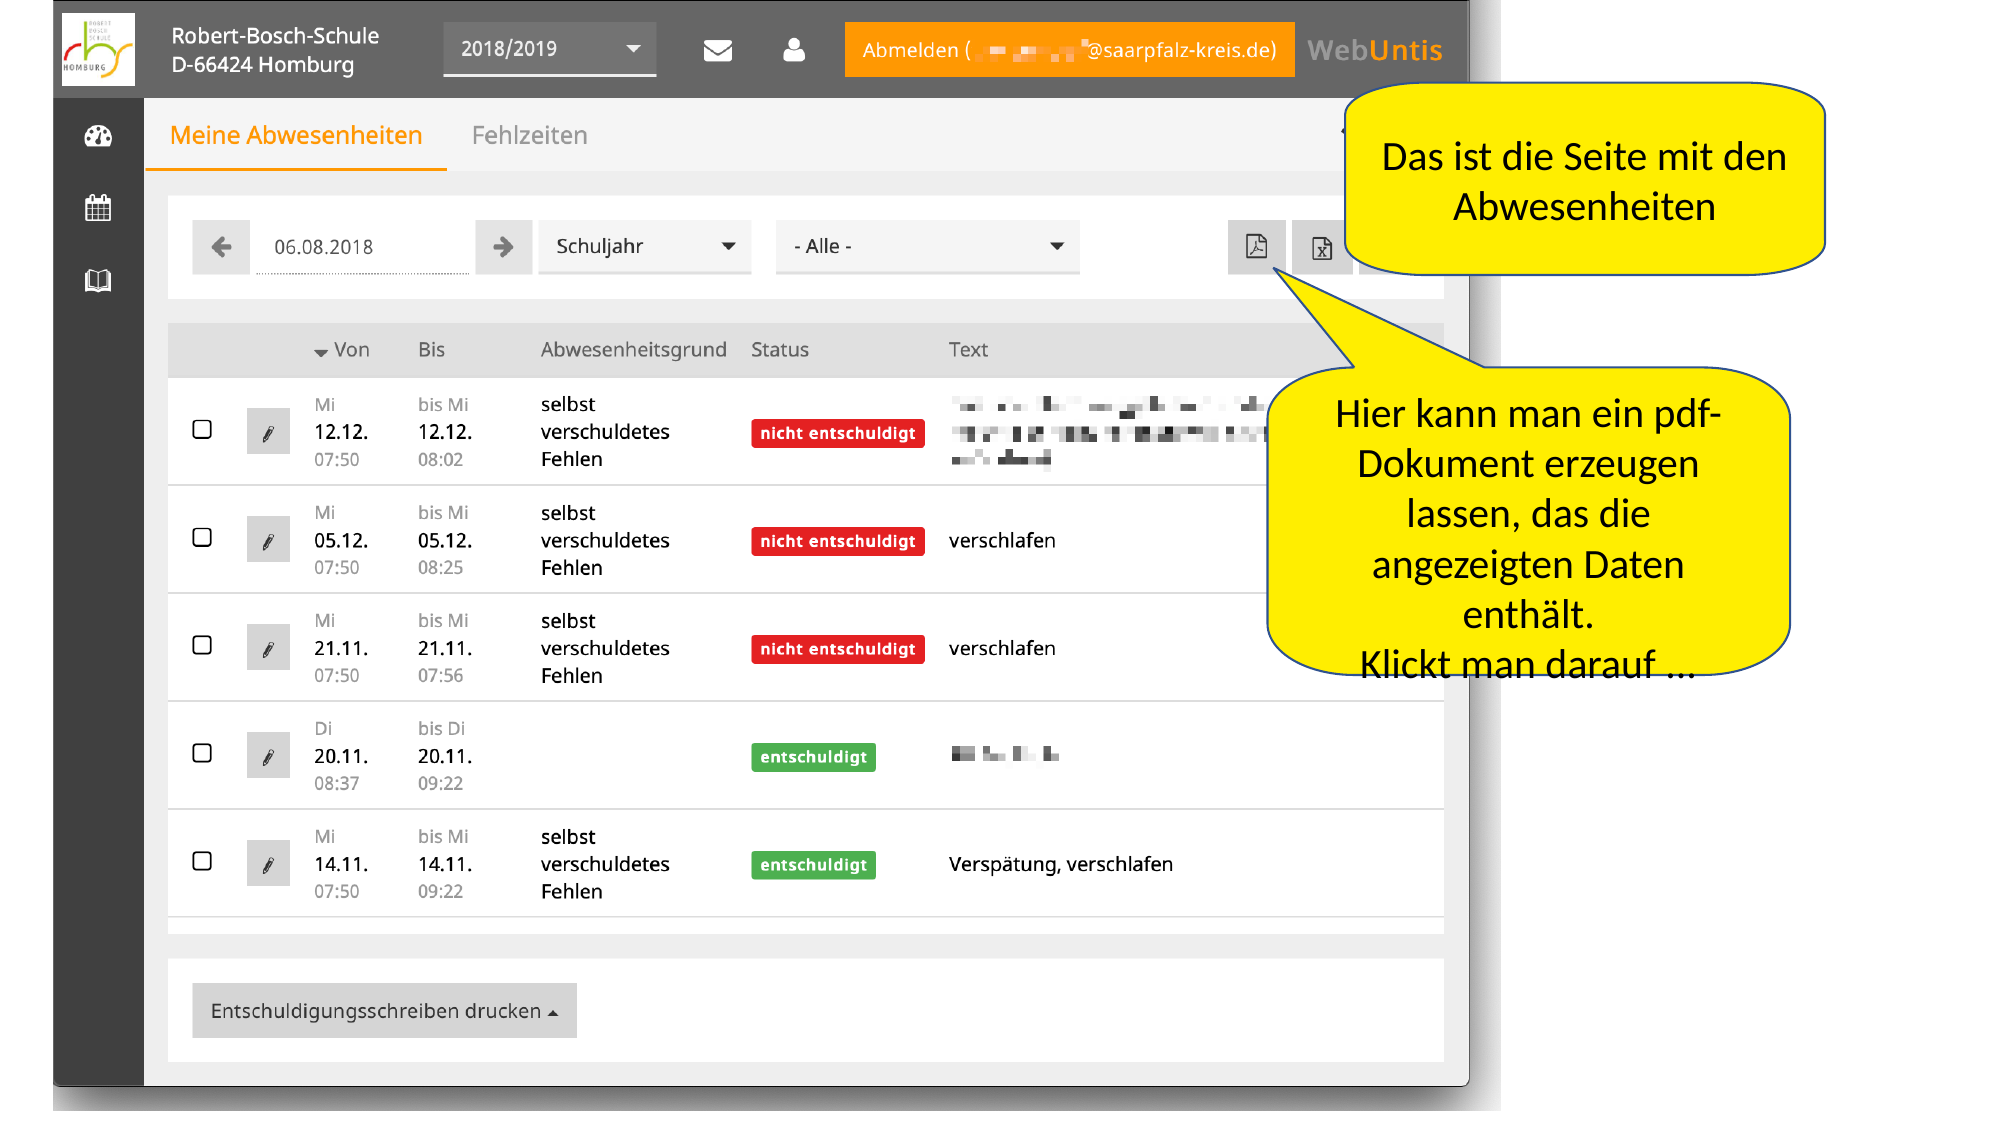

Das ist die Seite mit den Abwesenheiten
Hier kann man ein pdf-Dokument erzeugen lassen, das die angezeigten Daten enthält.
Klickt man darauf ...